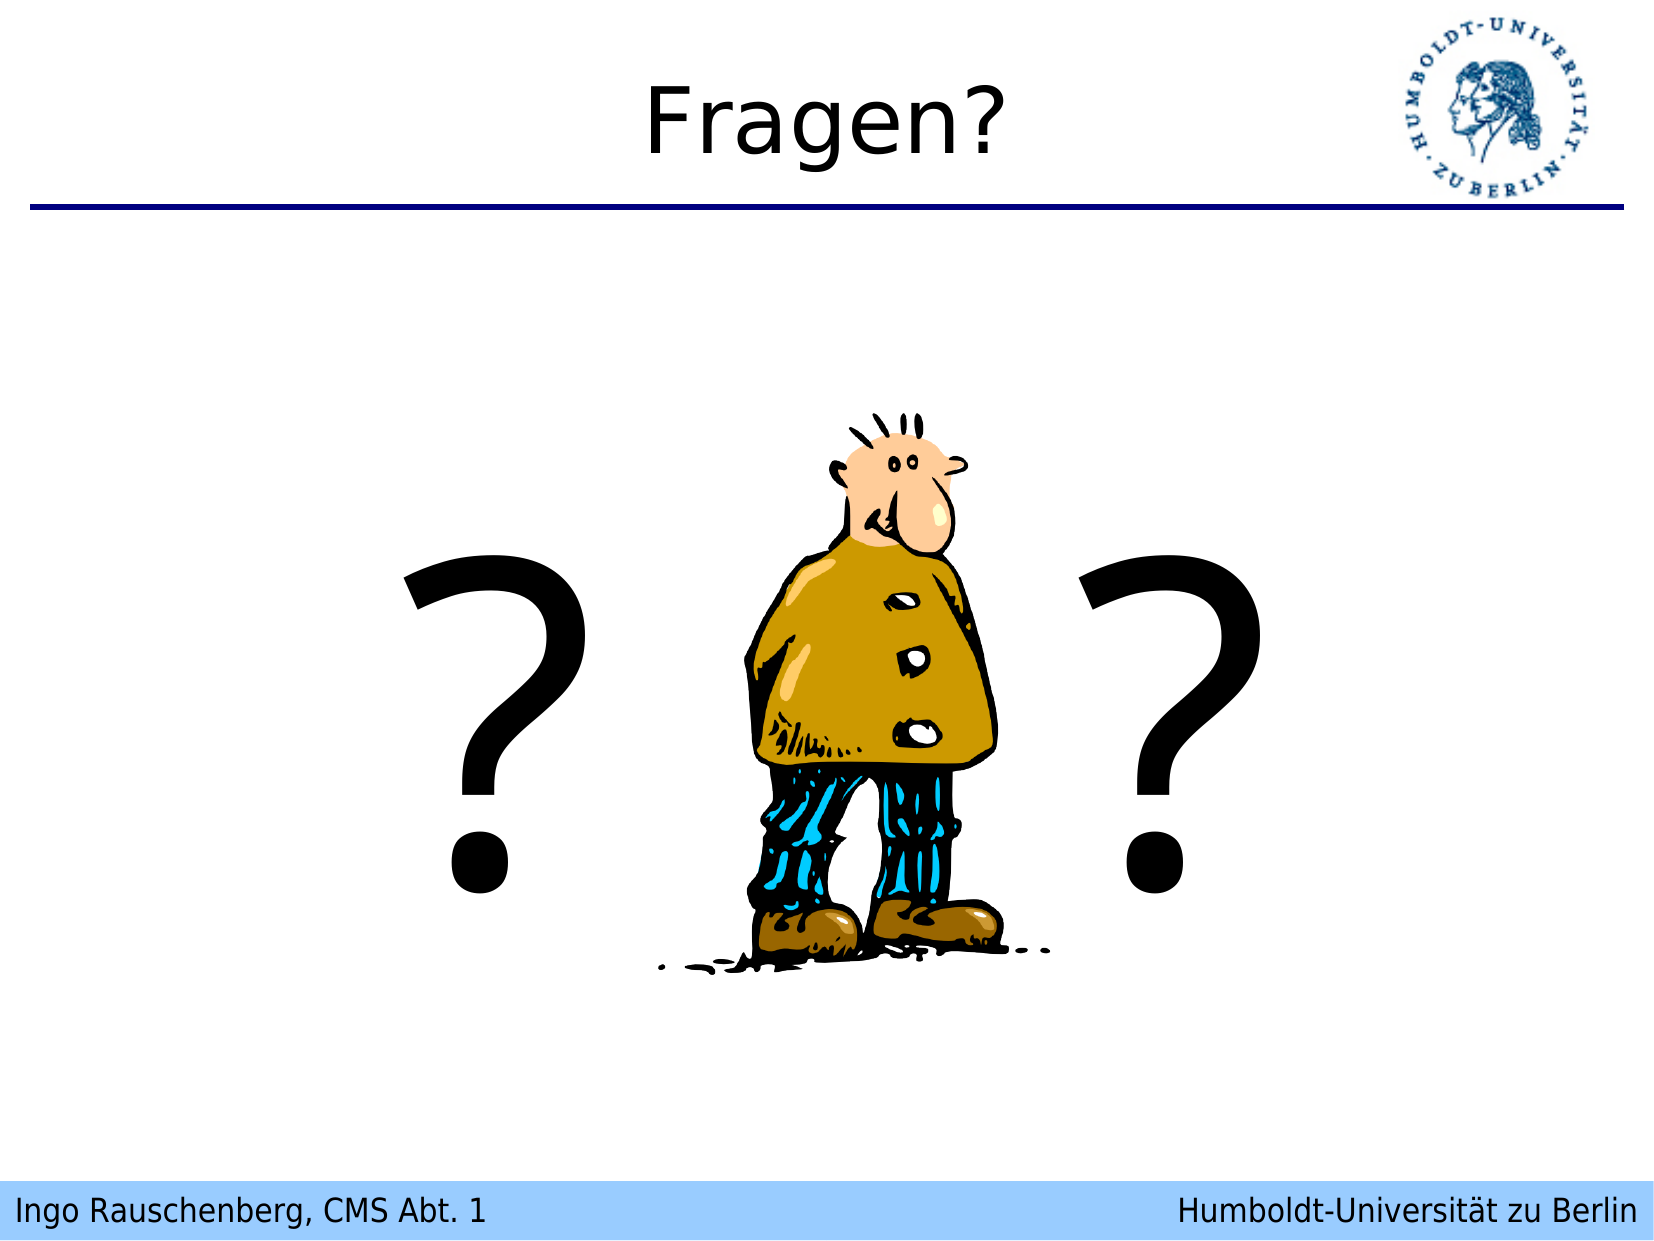

Fragen?
# ? ?
Ingo Rauschenberg, CMS Abt. 1
Humboldt-Universität zu Berlin